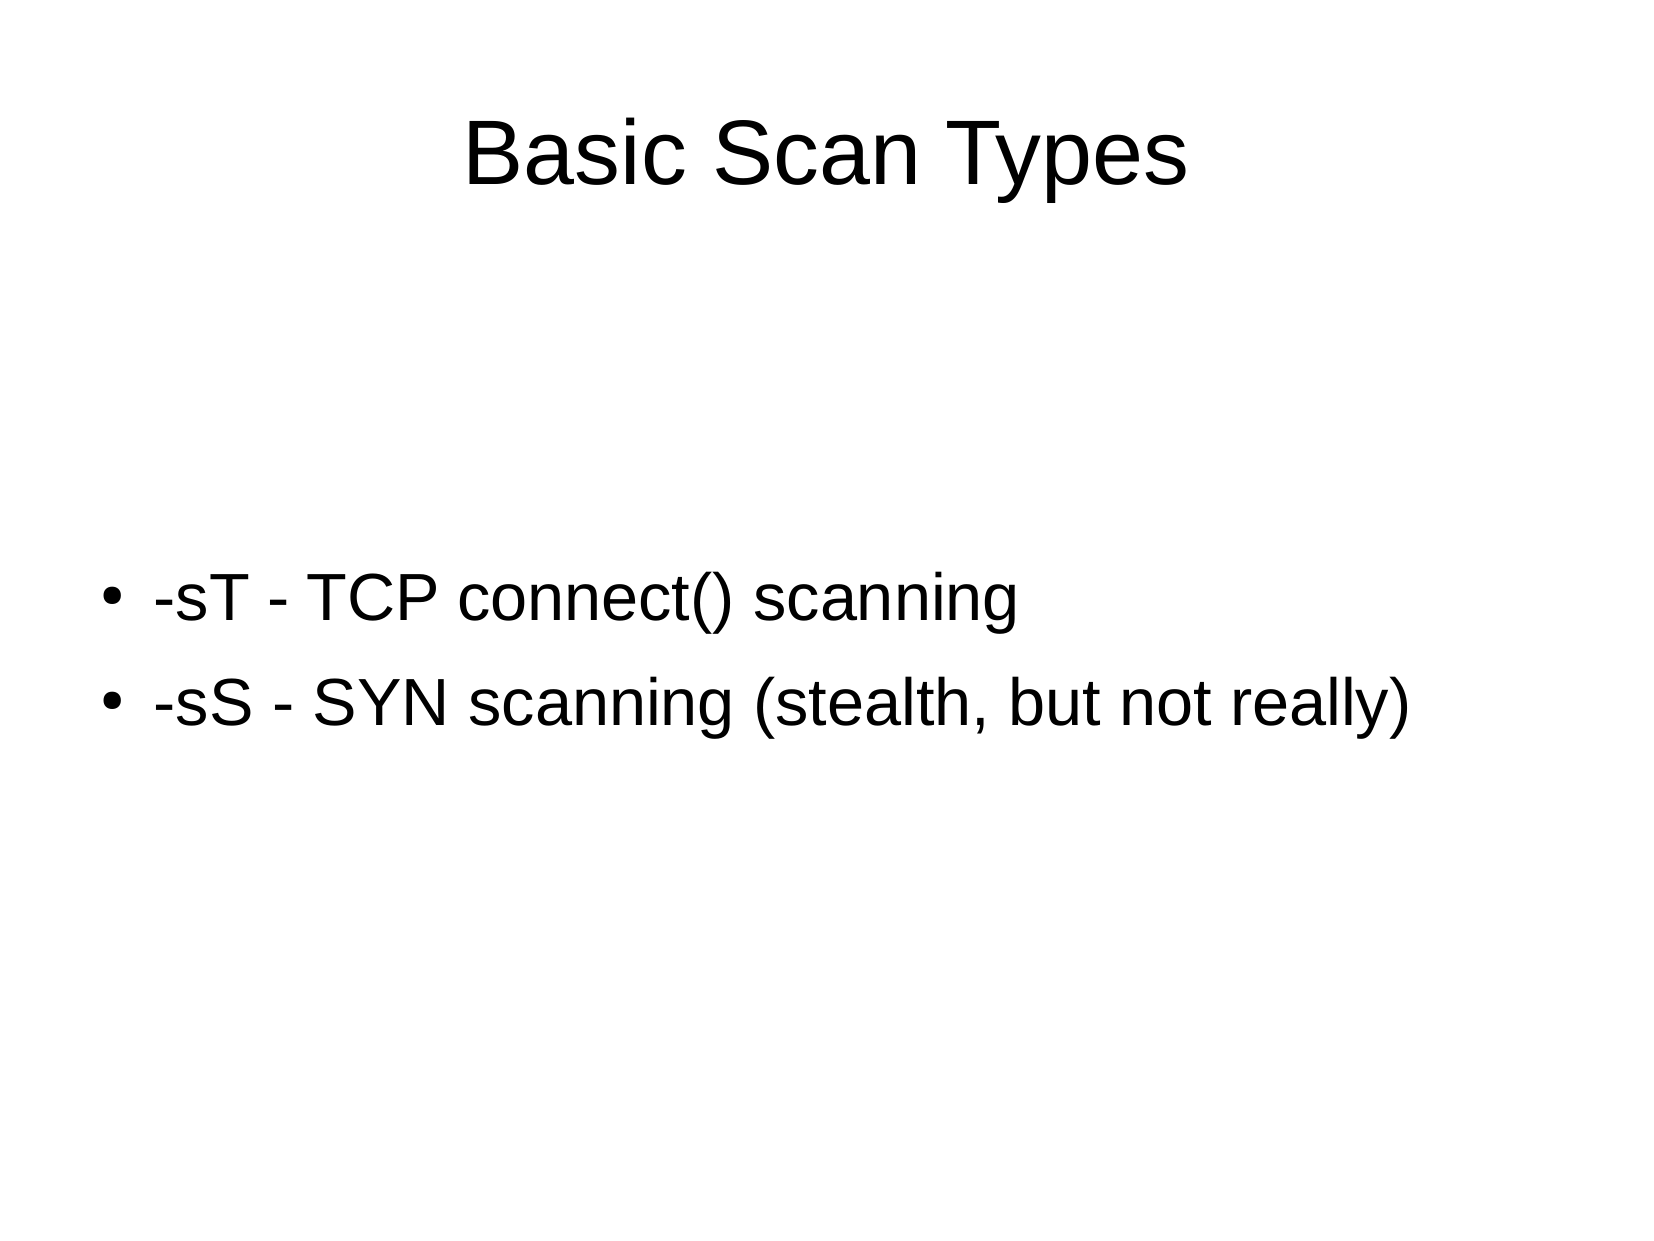

# Basic Scan Types
-sT - TCP connect() scanning
-sS - SYN scanning (stealth, but not really)